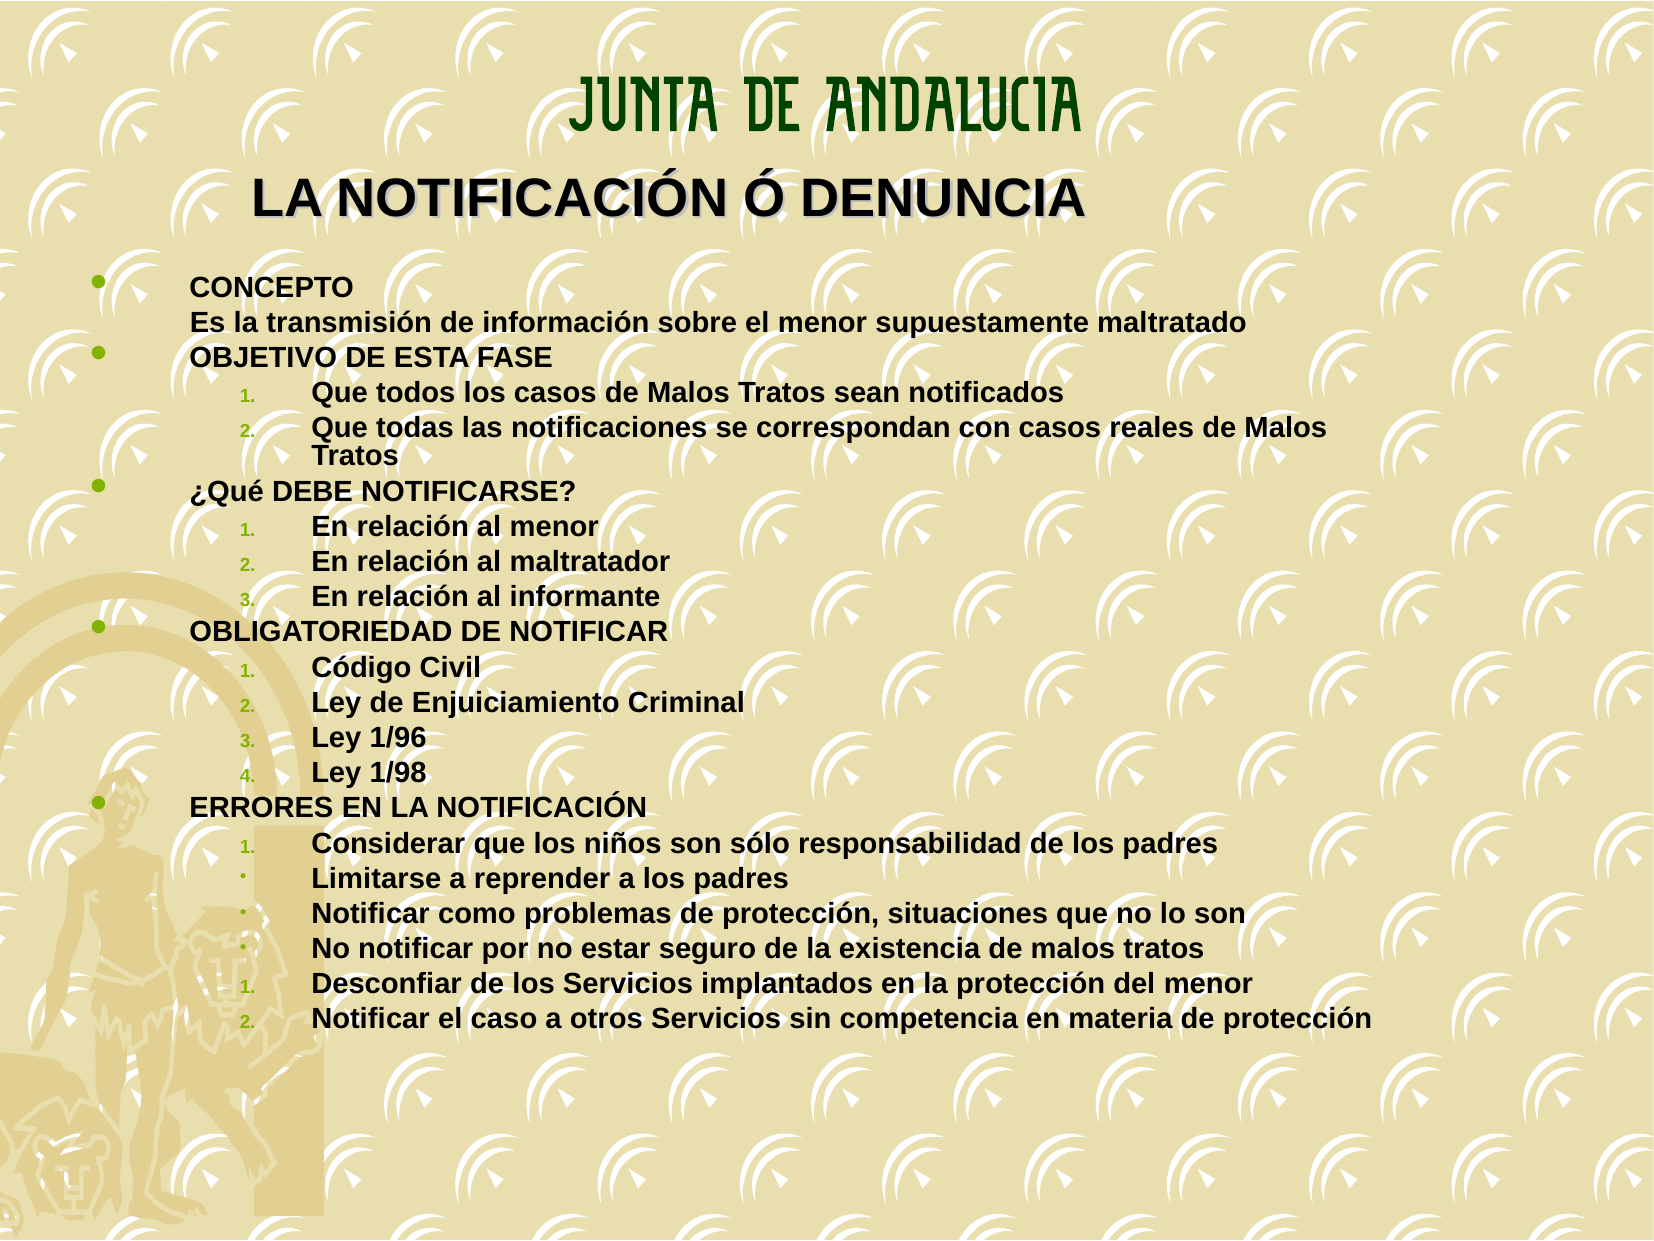

LA NOTIFICACIÓN Ó DENUNCIA
CONCEPTO
	Es la transmisión de información sobre el menor supuestamente maltratado
OBJETIVO DE ESTA FASE
Que todos los casos de Malos Tratos sean notificados
Que todas las notificaciones se correspondan con casos reales de Malos Tratos
¿Qué DEBE NOTIFICARSE?
En relación al menor
En relación al maltratador
En relación al informante
OBLIGATORIEDAD DE NOTIFICAR
Código Civil
Ley de Enjuiciamiento Criminal
Ley 1/96
Ley 1/98
ERRORES EN LA NOTIFICACIÓN
Considerar que los niños son sólo responsabilidad de los padres
Limitarse a reprender a los padres
Notificar como problemas de protección, situaciones que no lo son
No notificar por no estar seguro de la existencia de malos tratos
Desconfiar de los Servicios implantados en la protección del menor
Notificar el caso a otros Servicios sin competencia en materia de protección
#